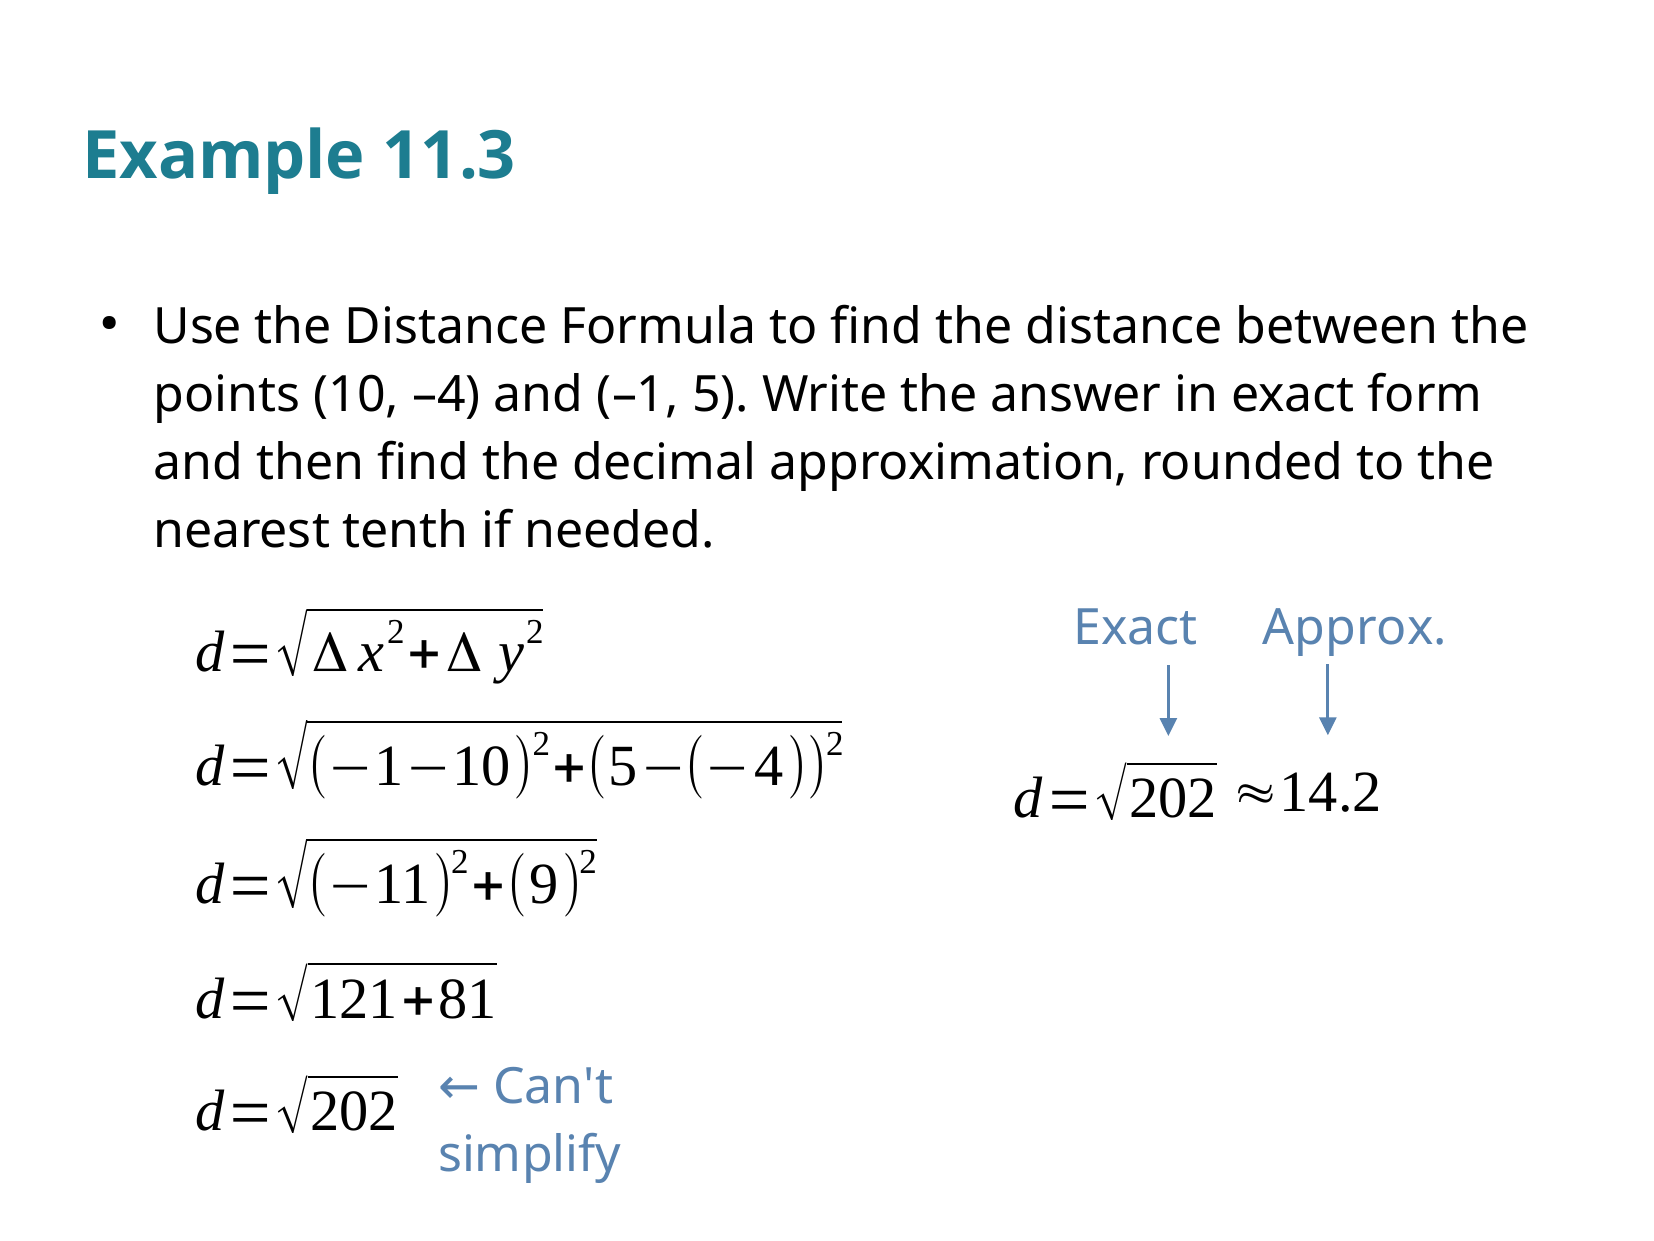

# Example 11.3
Use the Distance Formula to find the distance between the points (10, –4) and (–1, 5). Write the answer in exact form and then find the decimal approximation, rounded to the nearest tenth if needed.
Exact
Approx.
← Can't simplify